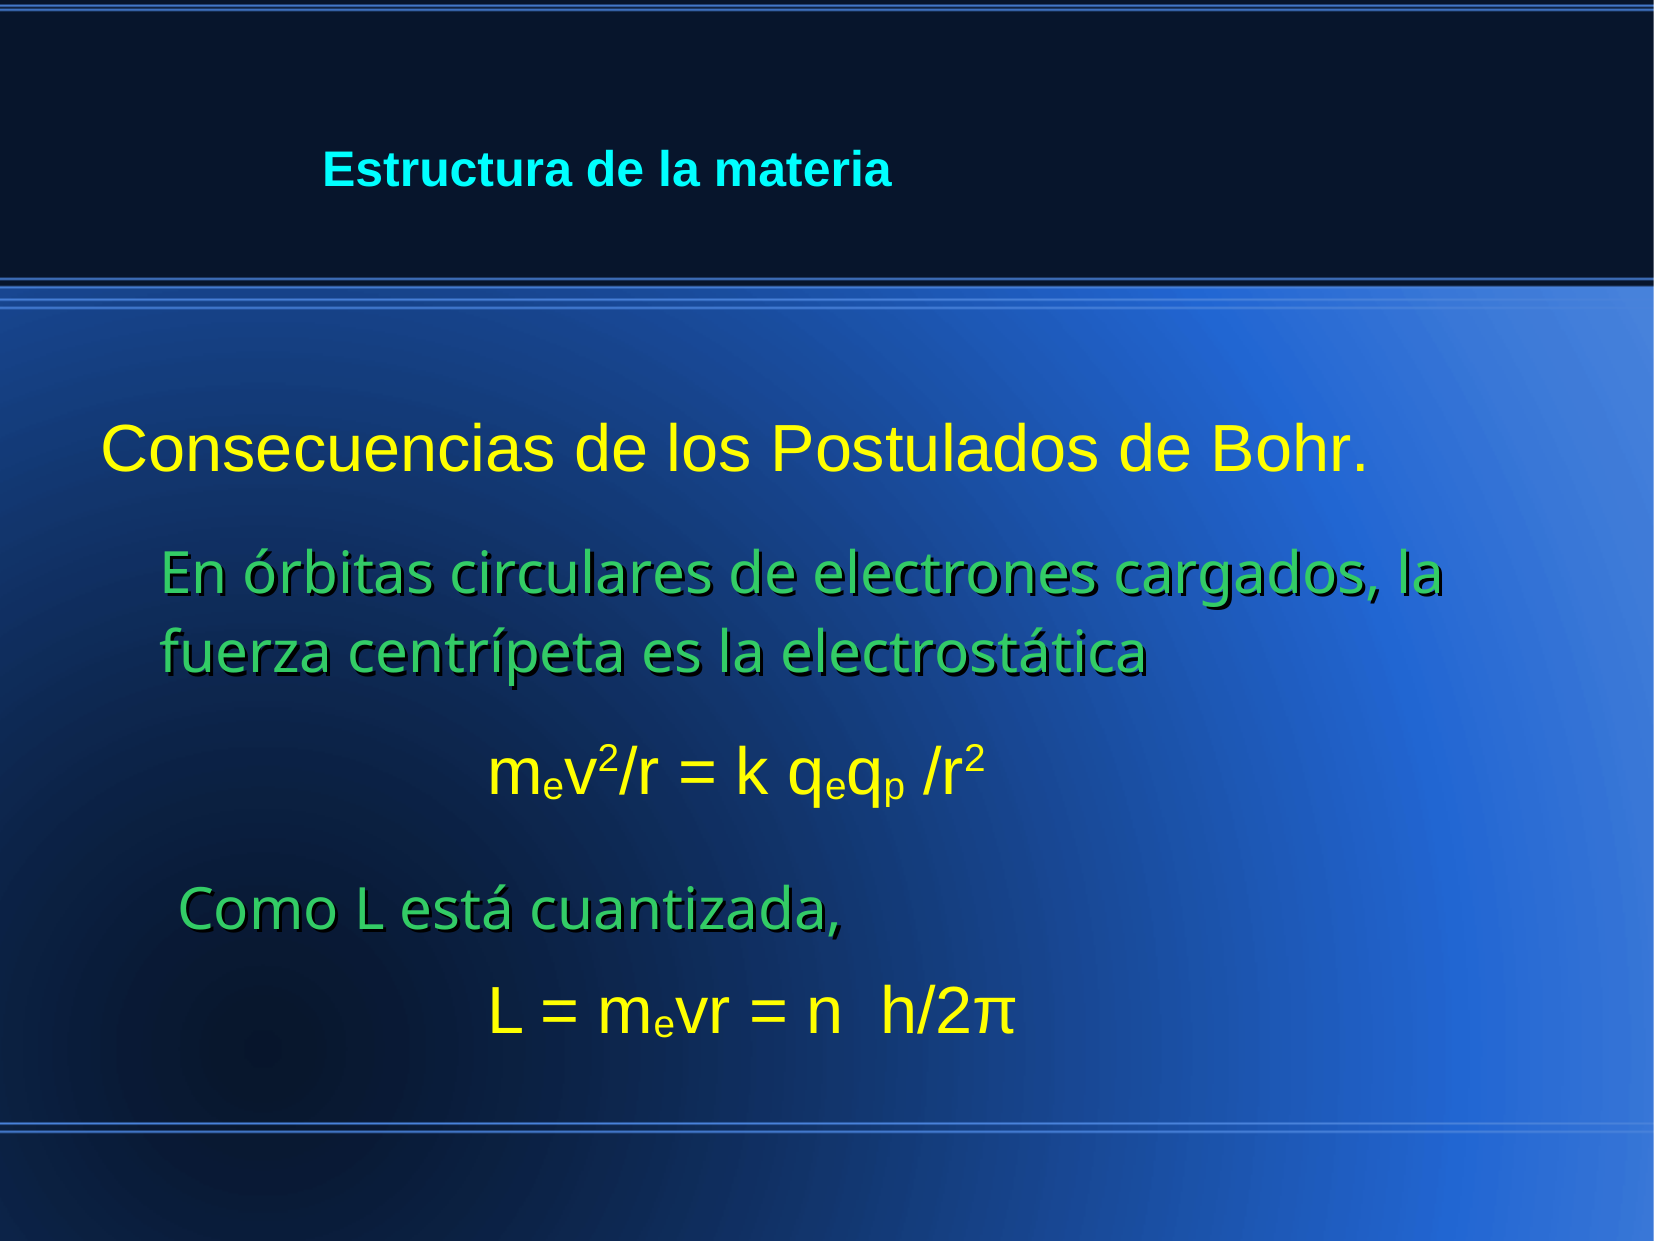

Estructura de la materia
# Consecuencias de los Postulados de Bohr.
En órbitas circulares de electrones cargados, la fuerza centrípeta es la electrostática
mev2/r = k qeqp /r2
Como L está cuantizada,
L = mevr = n h/2π